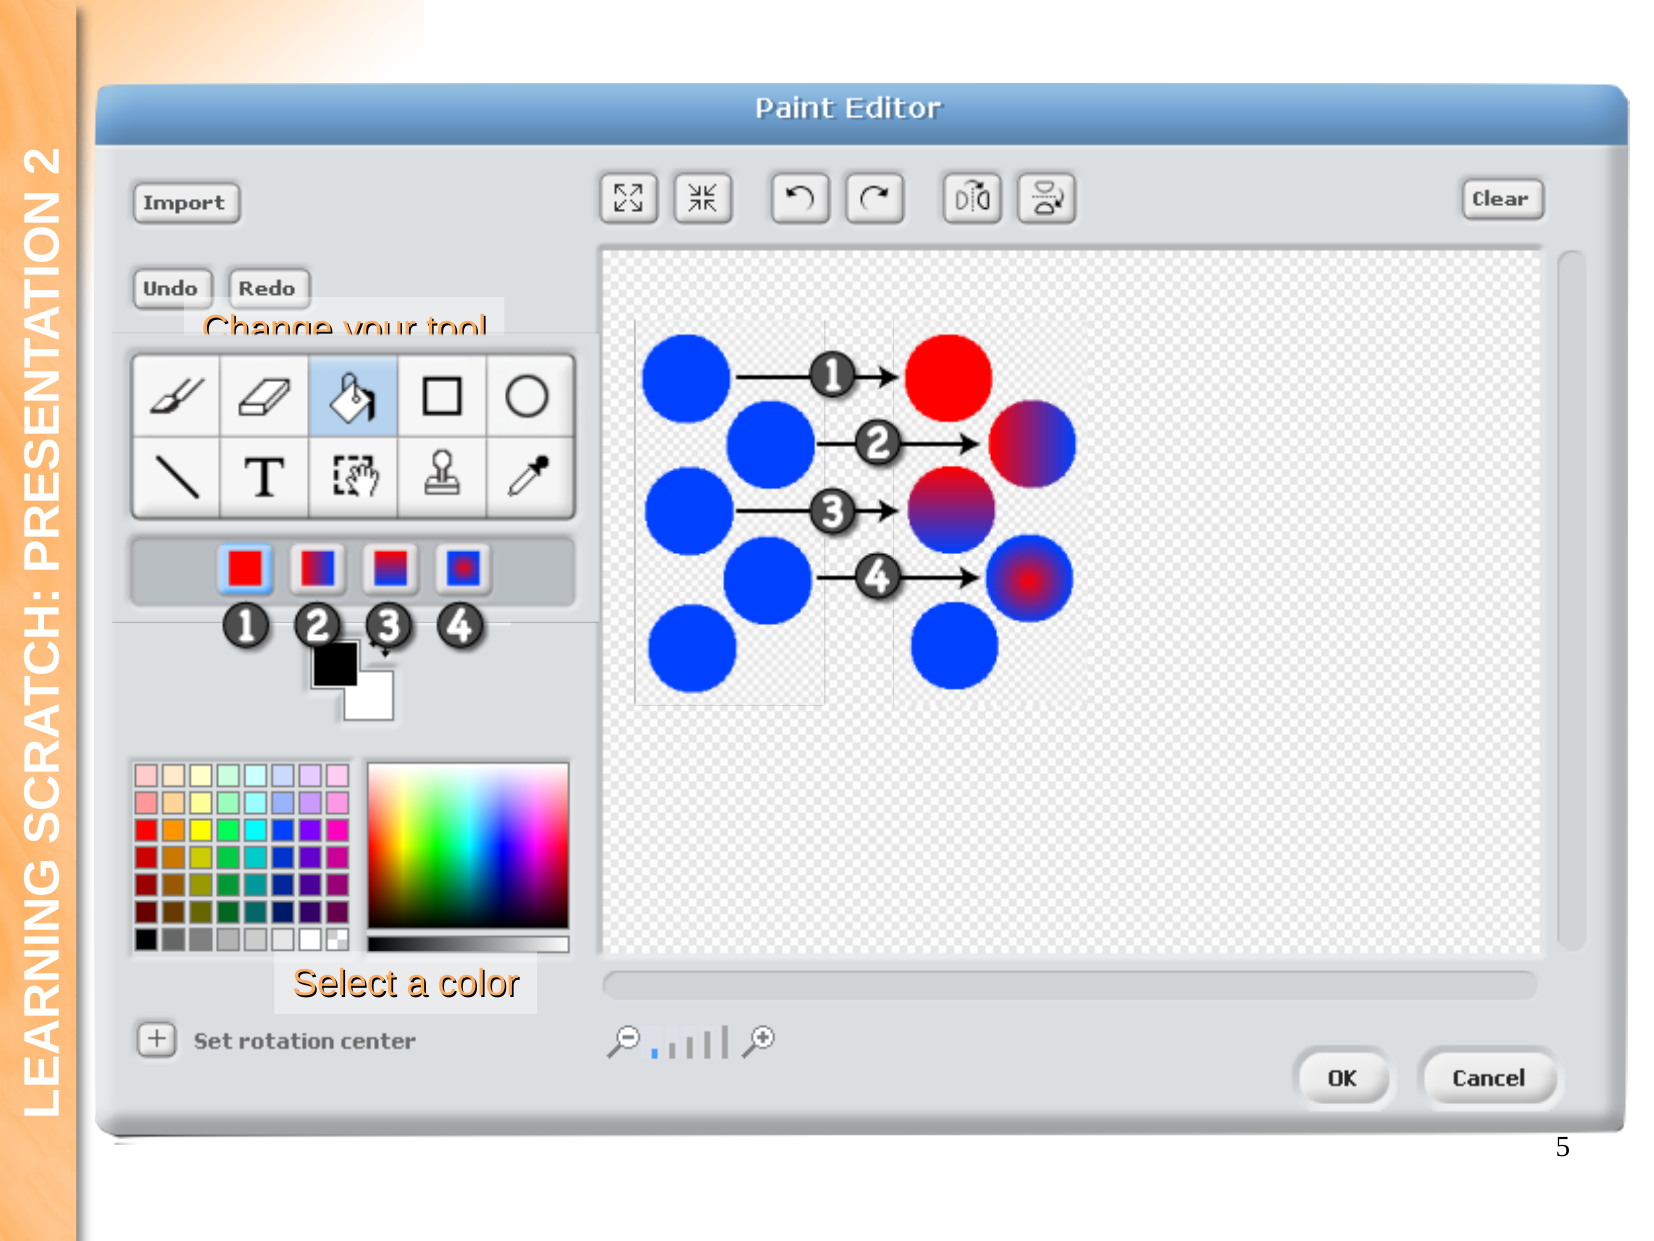

Change your tool
Fill an area with a color
Brush
Eraser
Select a color
5